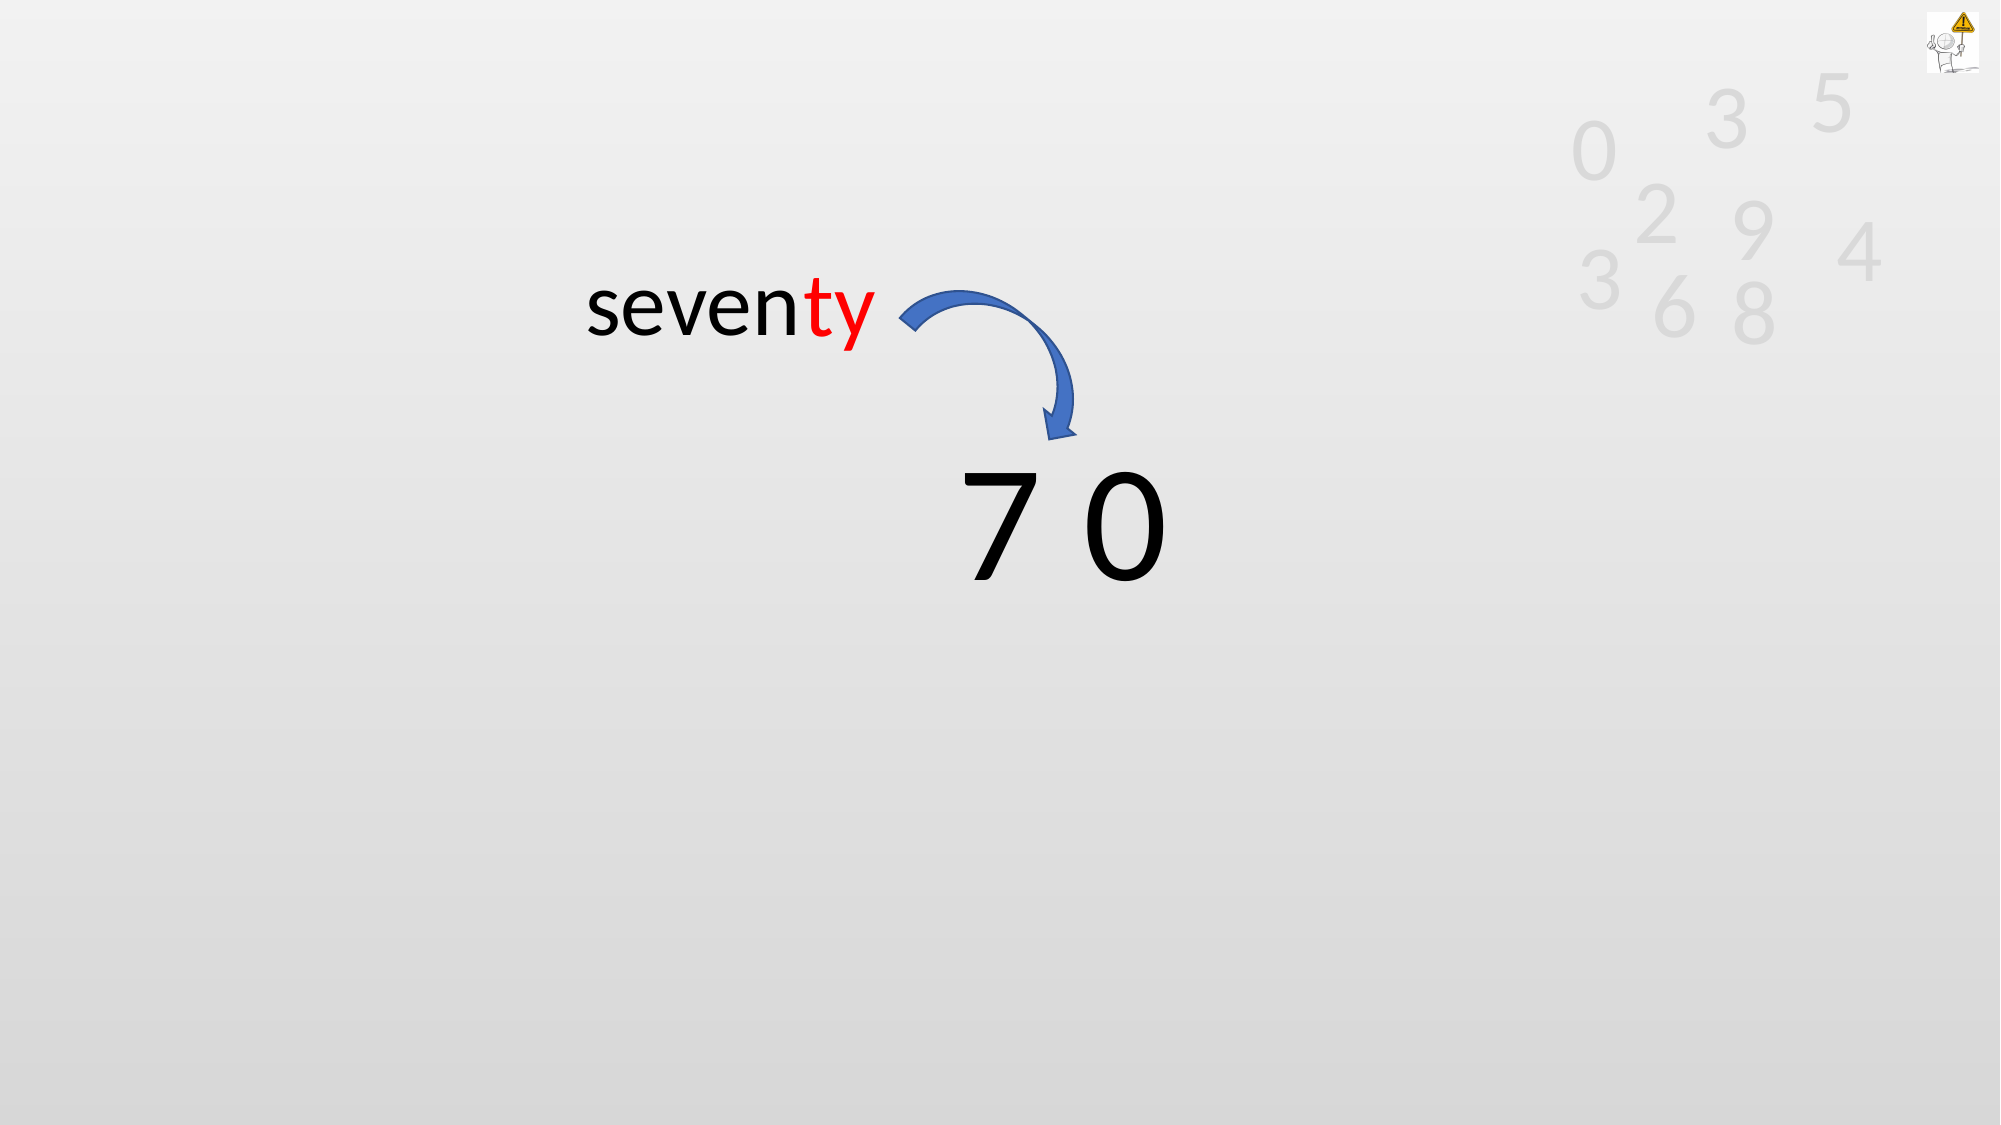

5
3
0
2
9
4
3
seven
ty
6
8
7
0